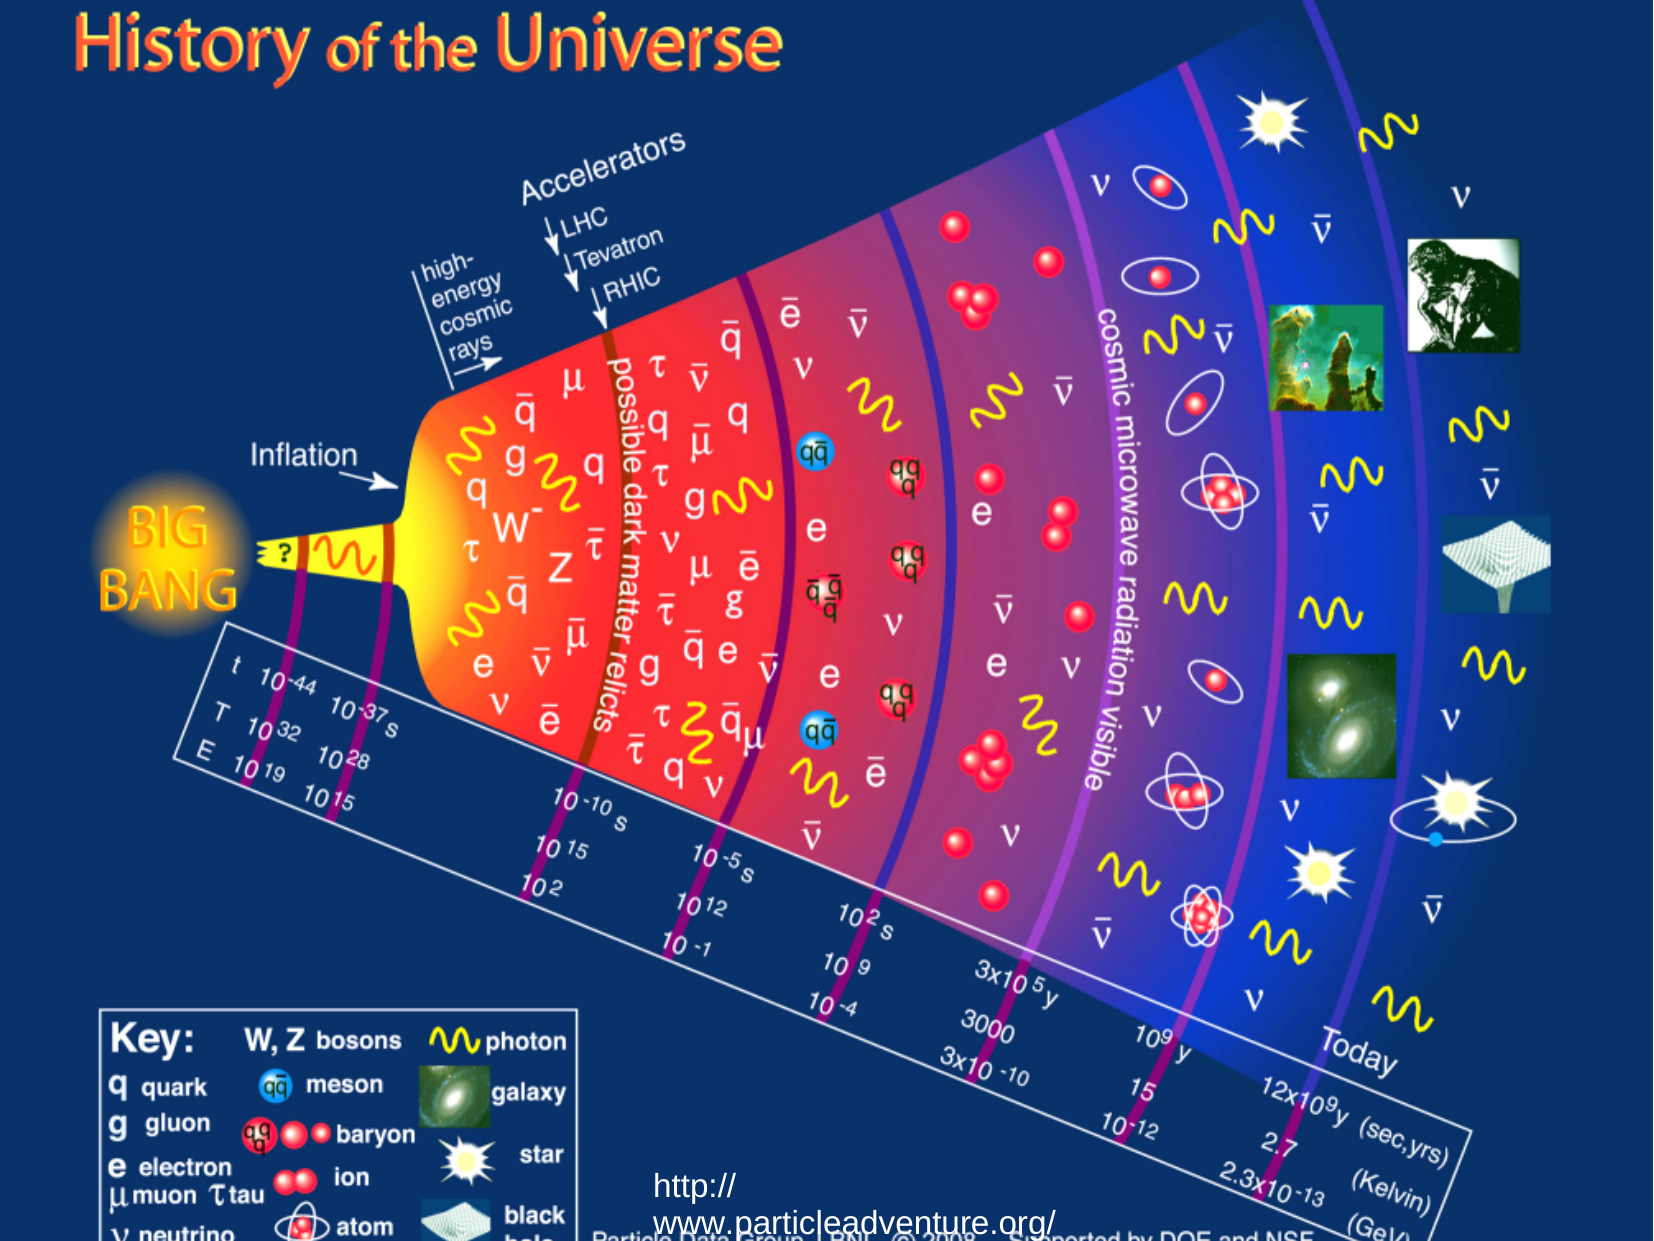

PHY 335 - Modern Physics - Fall 2010
67
http://www.particleadventure.org/